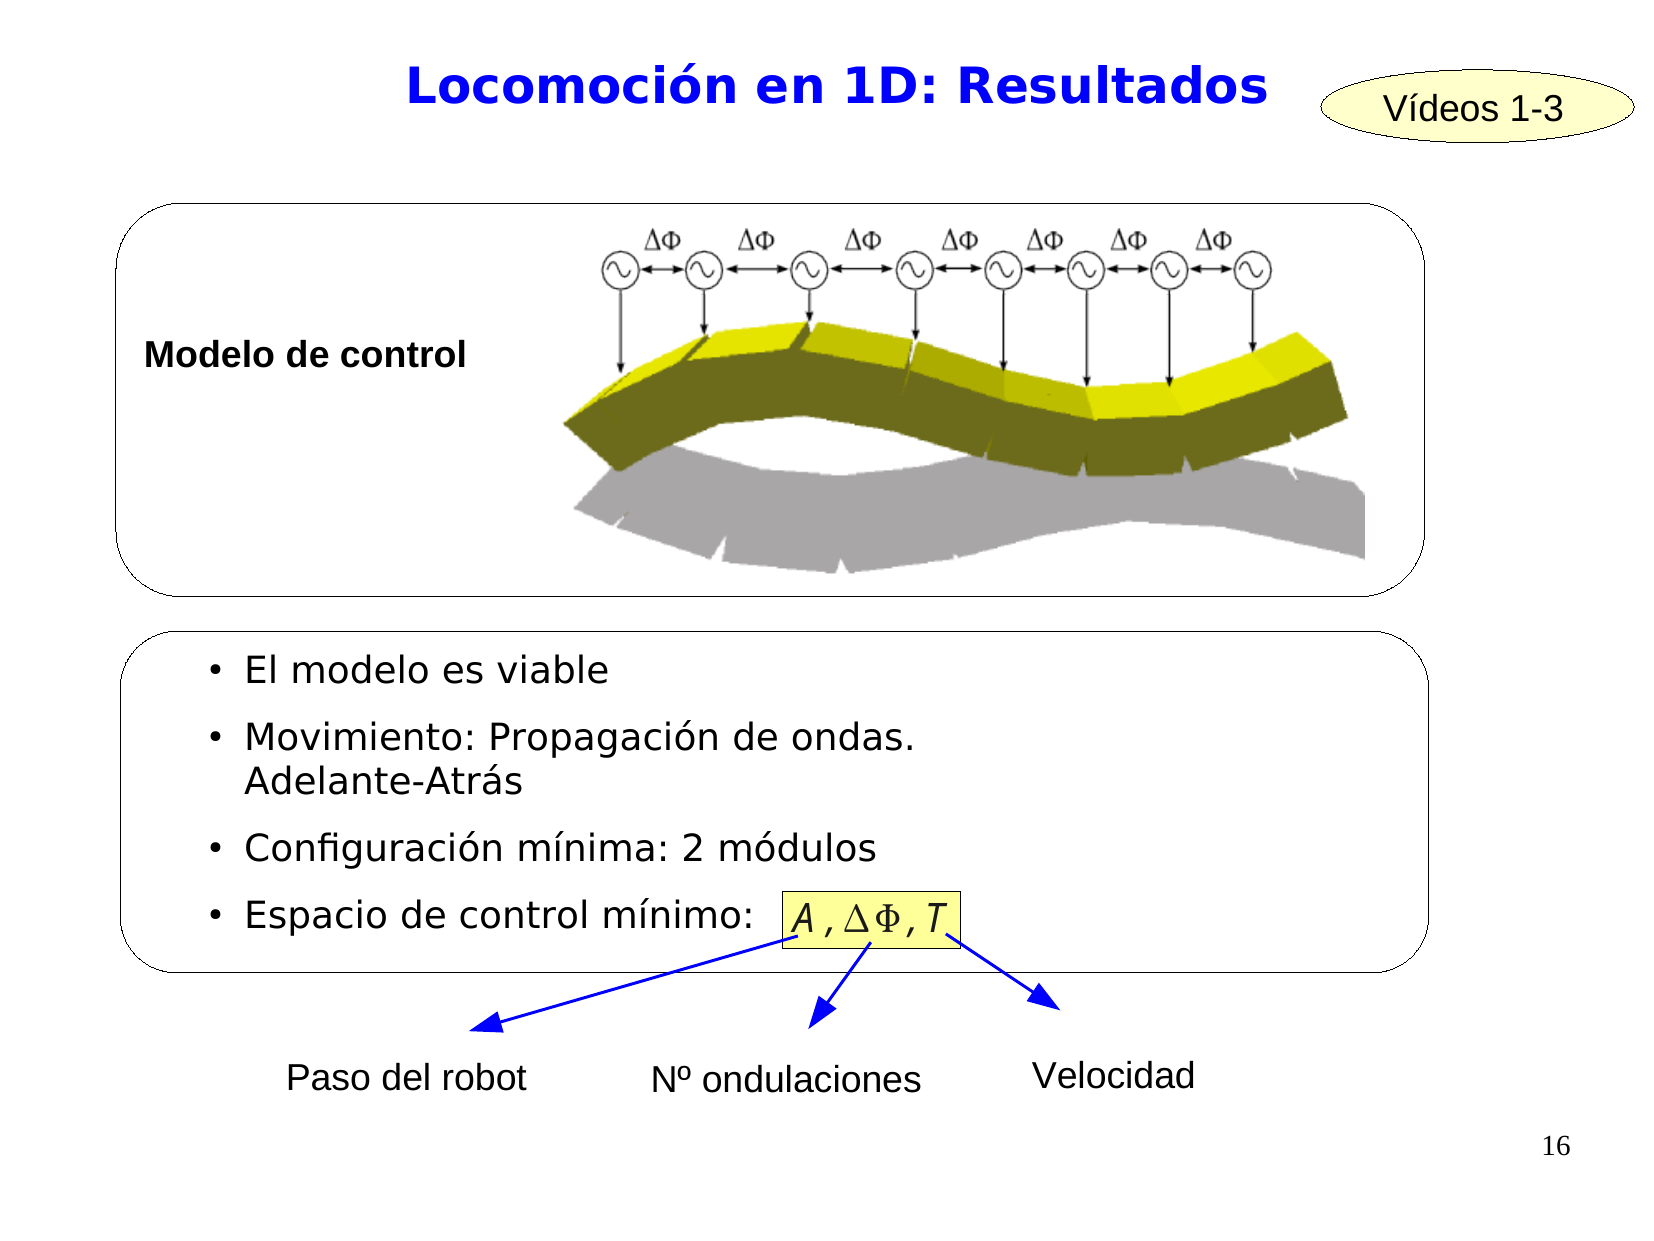

Locomoción en 1D: Resultados
Vídeos 1-3
Modelo de control
El modelo es viable
Movimiento: Propagación de ondas. Adelante-Atrás
Configuración mínima: 2 módulos
Espacio de control mínimo:
Velocidad
Paso del robot
Nº ondulaciones
16